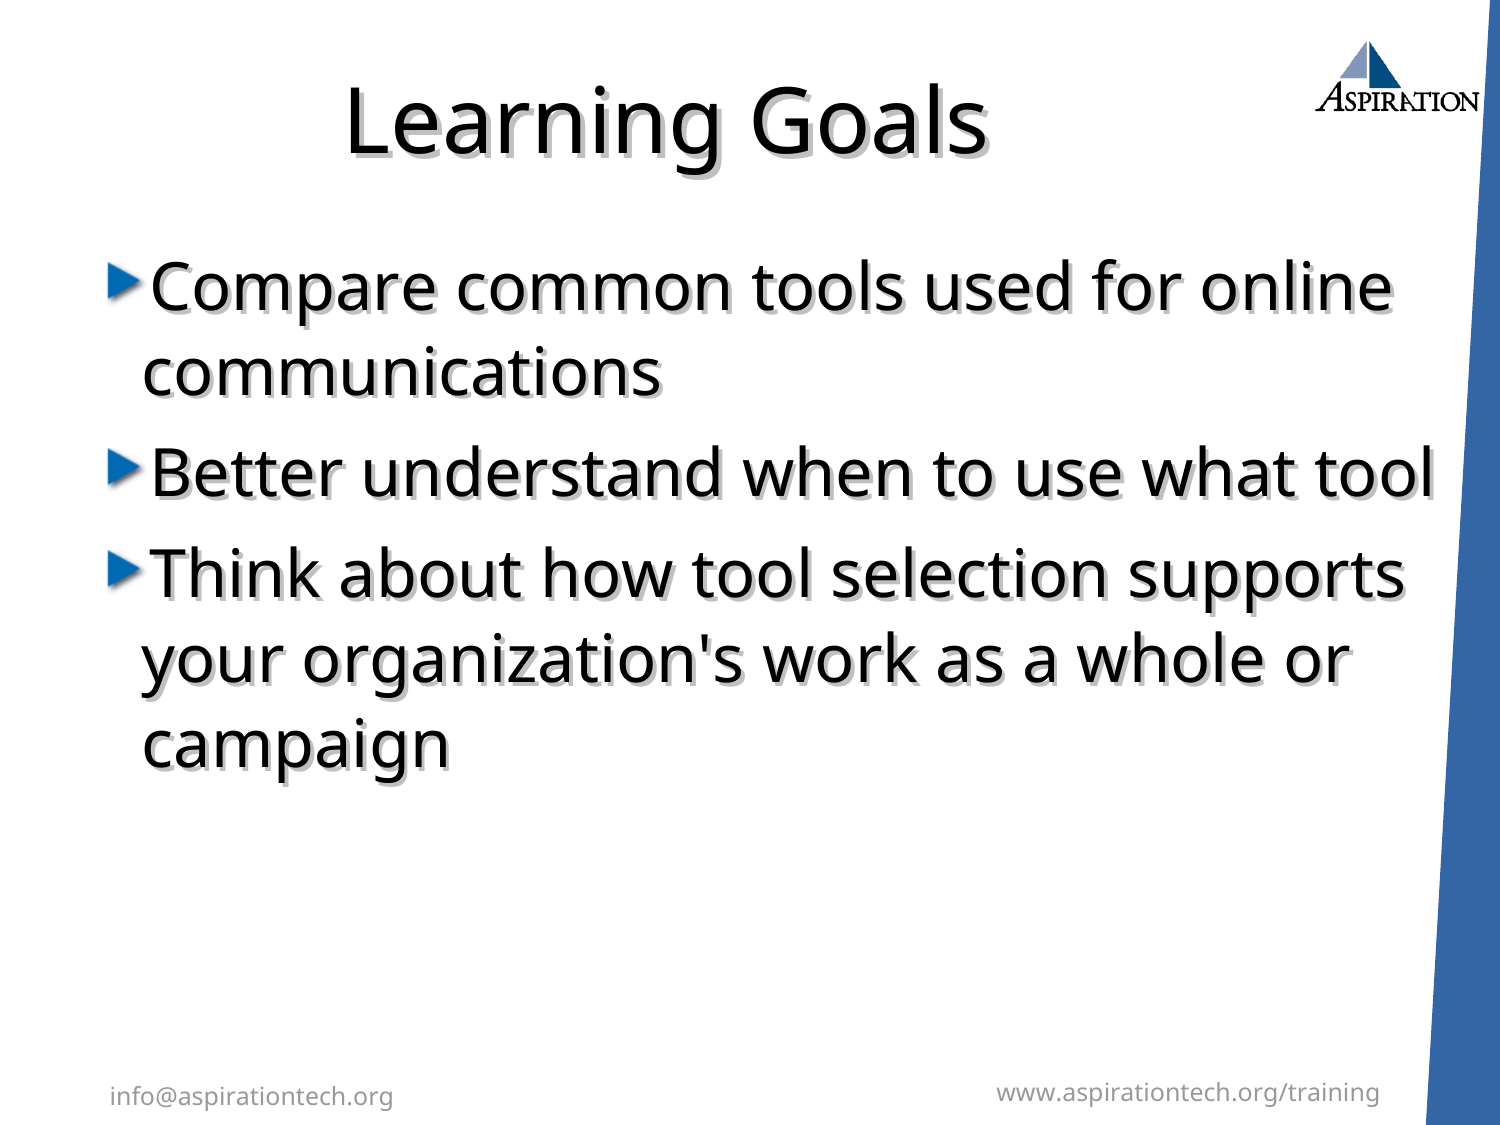

# Learning Goals
Compare common tools used for online communications
Better understand when to use what tool
Think about how tool selection supports your organization's work as a whole or campaign